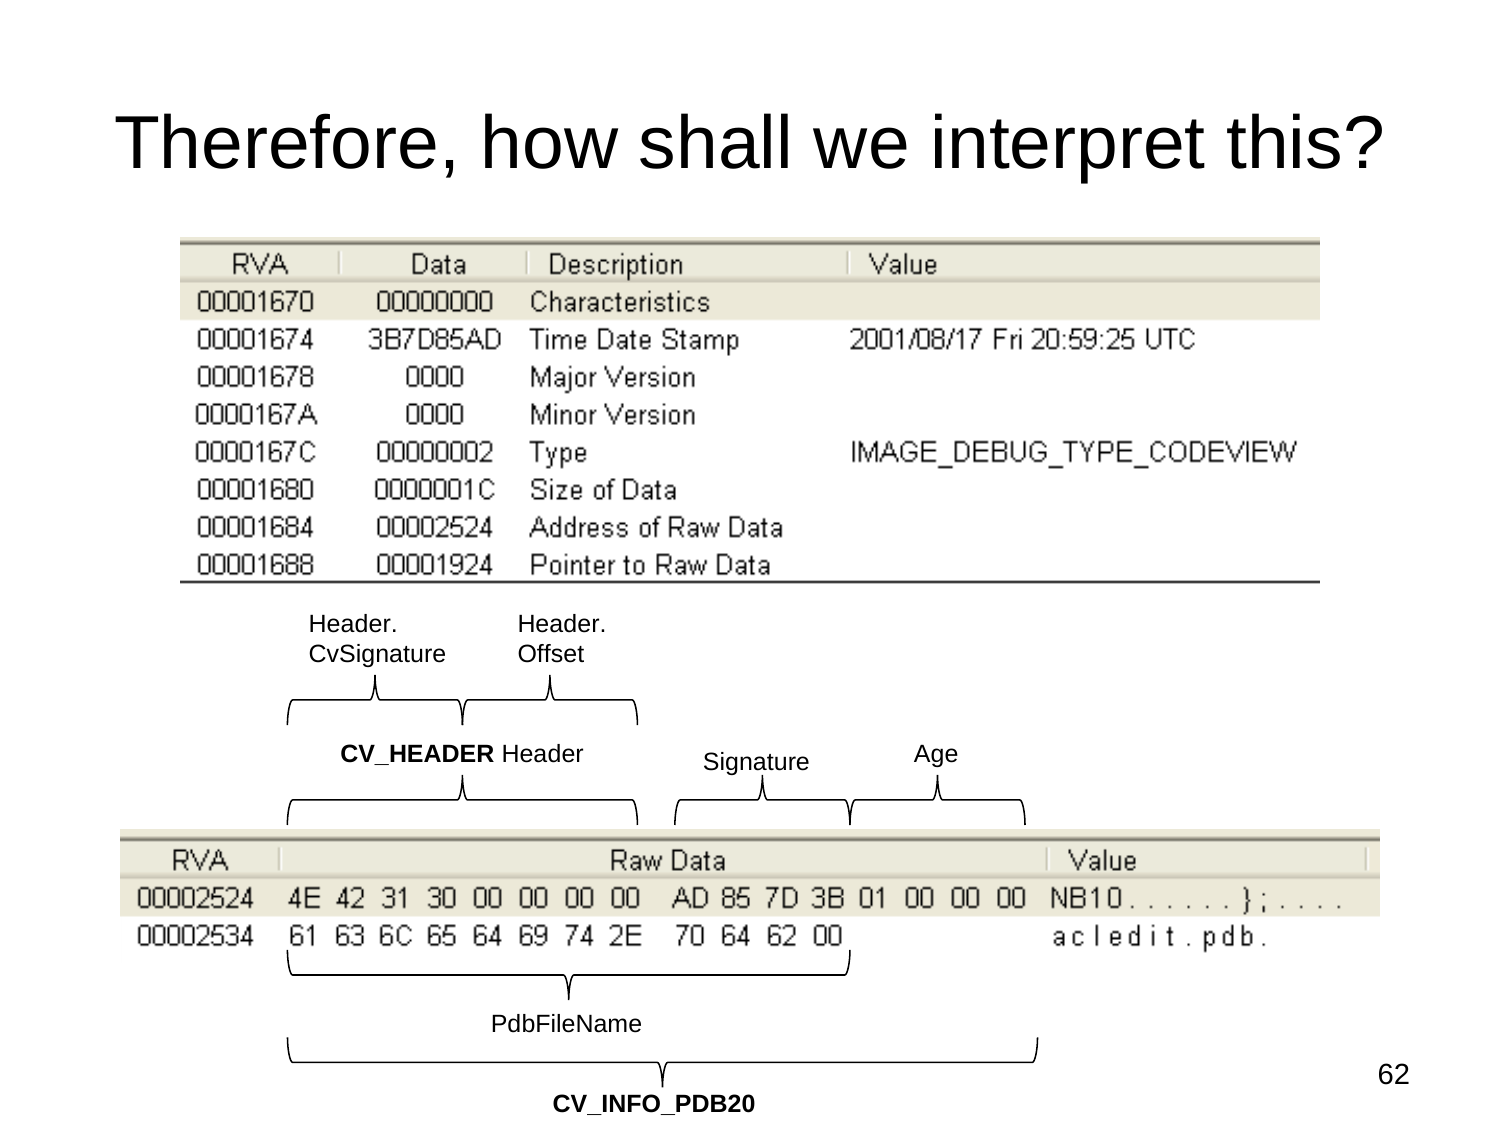

# Therefore, how shall we interpret this?
Header.
CvSignature
Header.
Offset
CV_HEADER Header
Age
Signature
PdbFileName
CV_INFO_PDB20